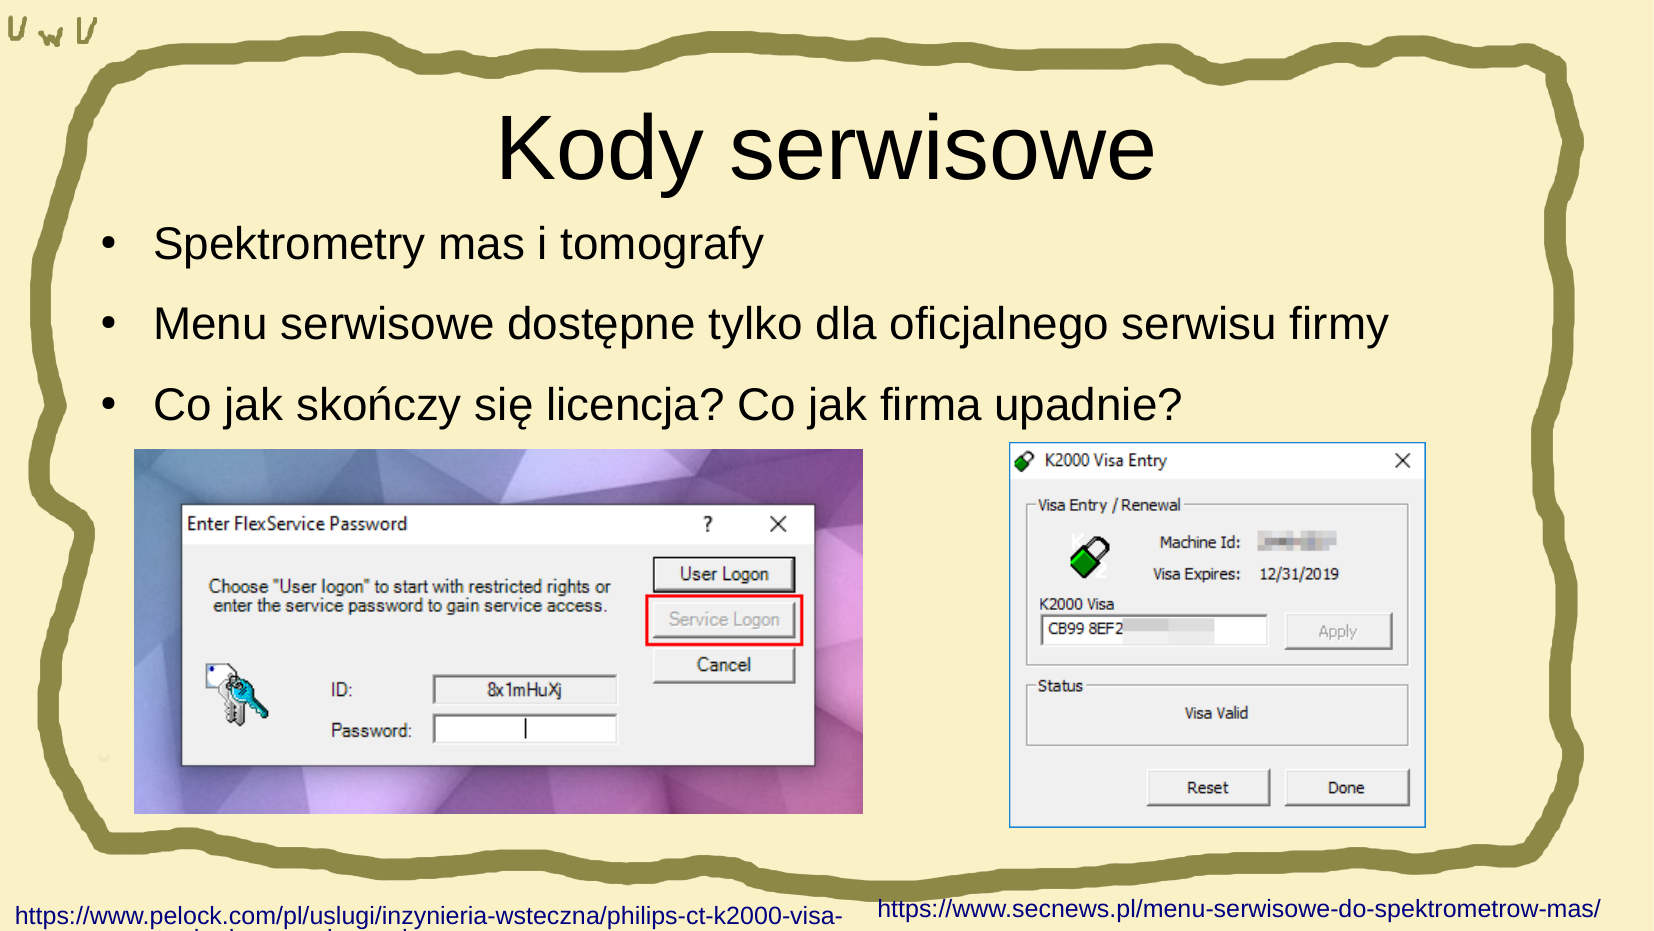

# Kody serwisowe
Spektrometry mas i tomografy
Menu serwisowe dostępne tylko dla oficjalnego serwisu firmy
Co jak skończy się licencja? Co jak firma upadnie?
https://www.secnews.pl/menu-serwisowe-do-spektrometrow-mas/
https://www.pelock.com/pl/uslugi/inzynieria-wsteczna/philips-ct-k2000-visa-entry-generator-kodow-serwisowych